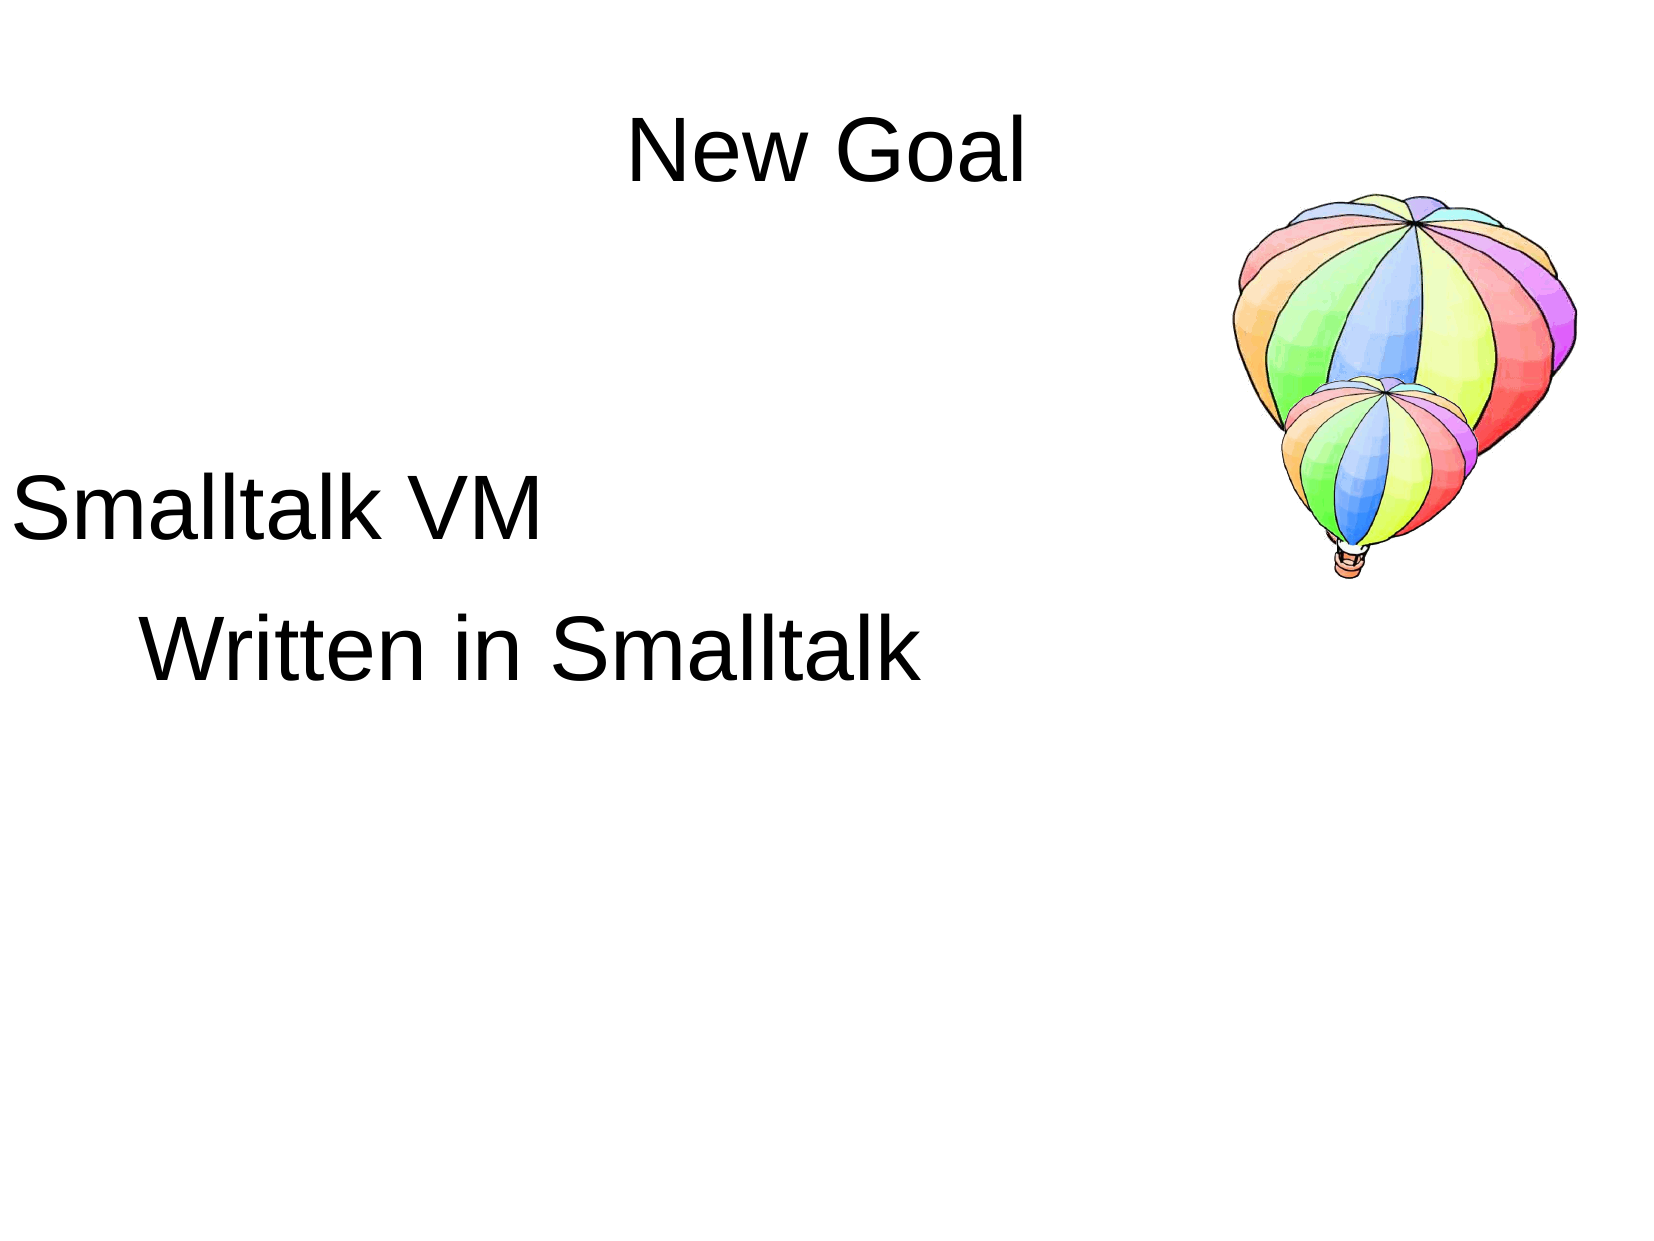

New Goal
Smalltalk VM
Written in Smalltalk